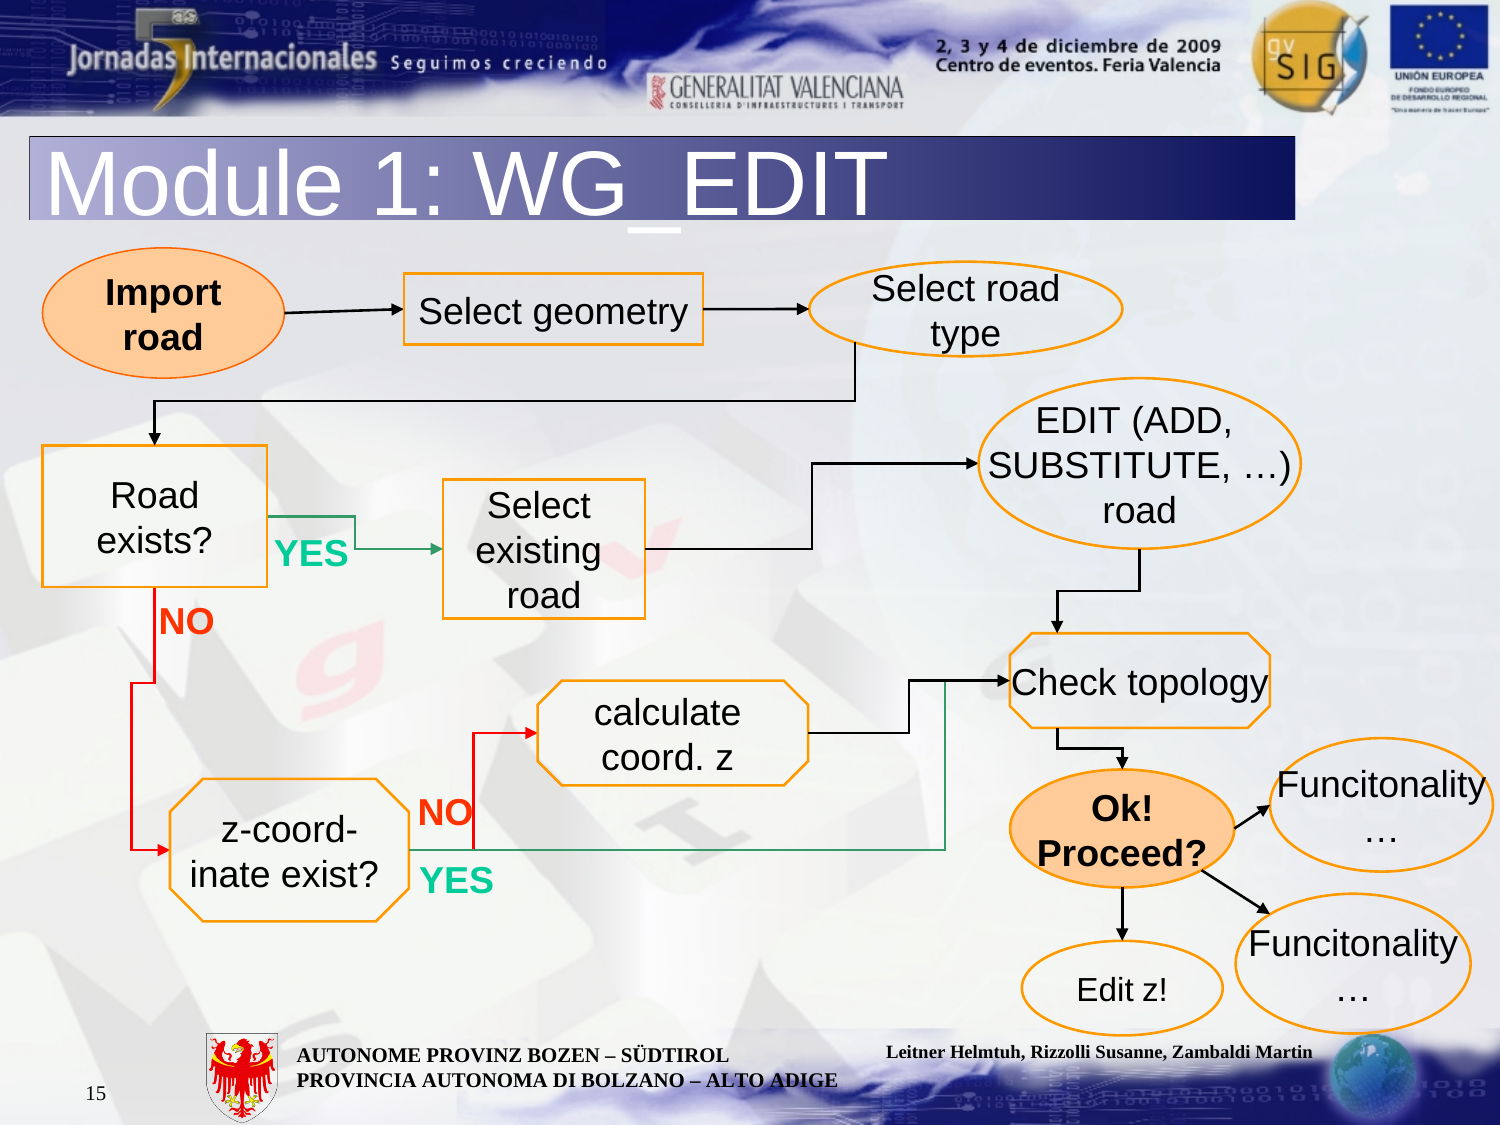

Module 1: WG_EDIT
Import
road
Select road
type
Select geometry
EDIT (ADD,
SUBSTITUTE, …)
road
Road exists?
Select
existing
road
YES
NO
Check topology
calculate
coord. z
Funcitonality
…
Ok!
Proceed?
z-coord-
inate exist?
NO
YES
Funcitonality
…
Edit z!